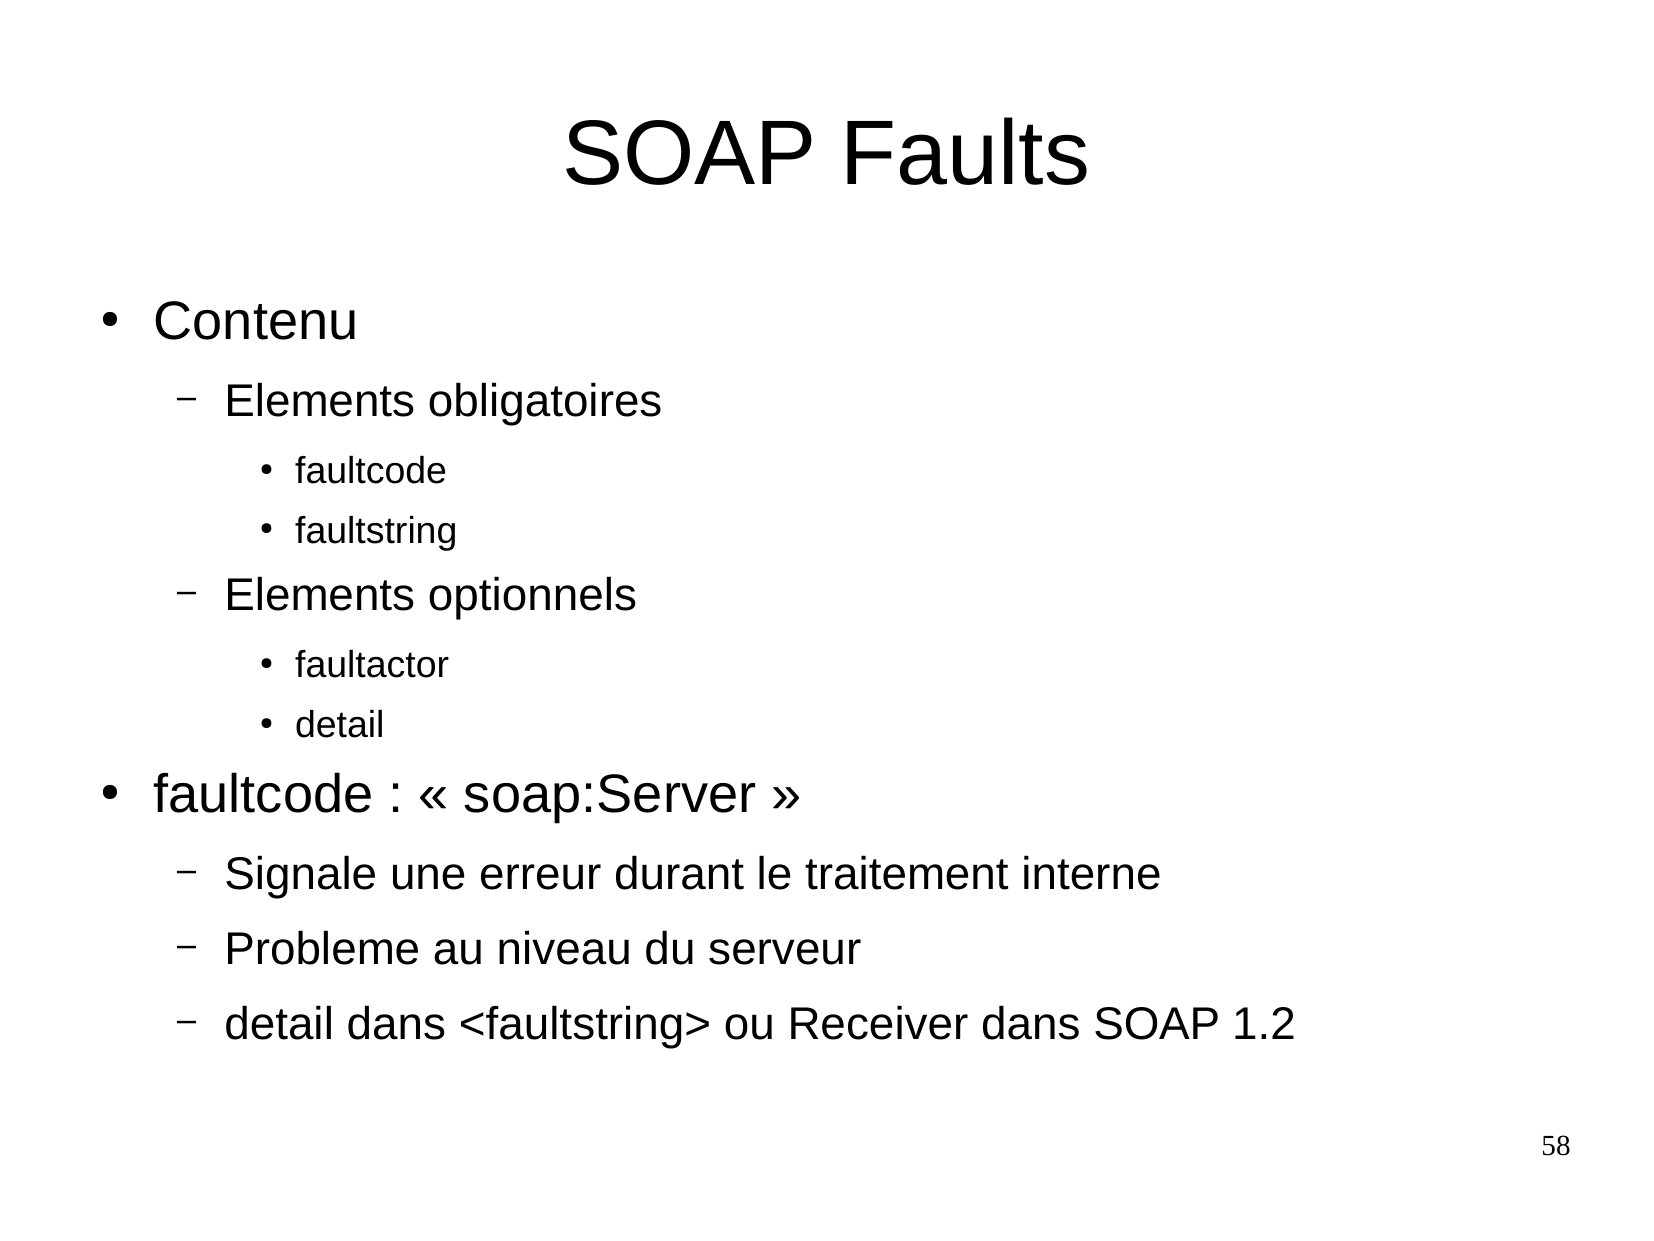

# SOAP Faults
Contenu
Elements obligatoires
faultcode
faultstring
Elements optionnels
faultactor
detail
faultcode : « soap:Server »
Signale une erreur durant le traitement interne
Probleme au niveau du serveur
detail dans <faultstring> ou Receiver dans SOAP 1.2
58